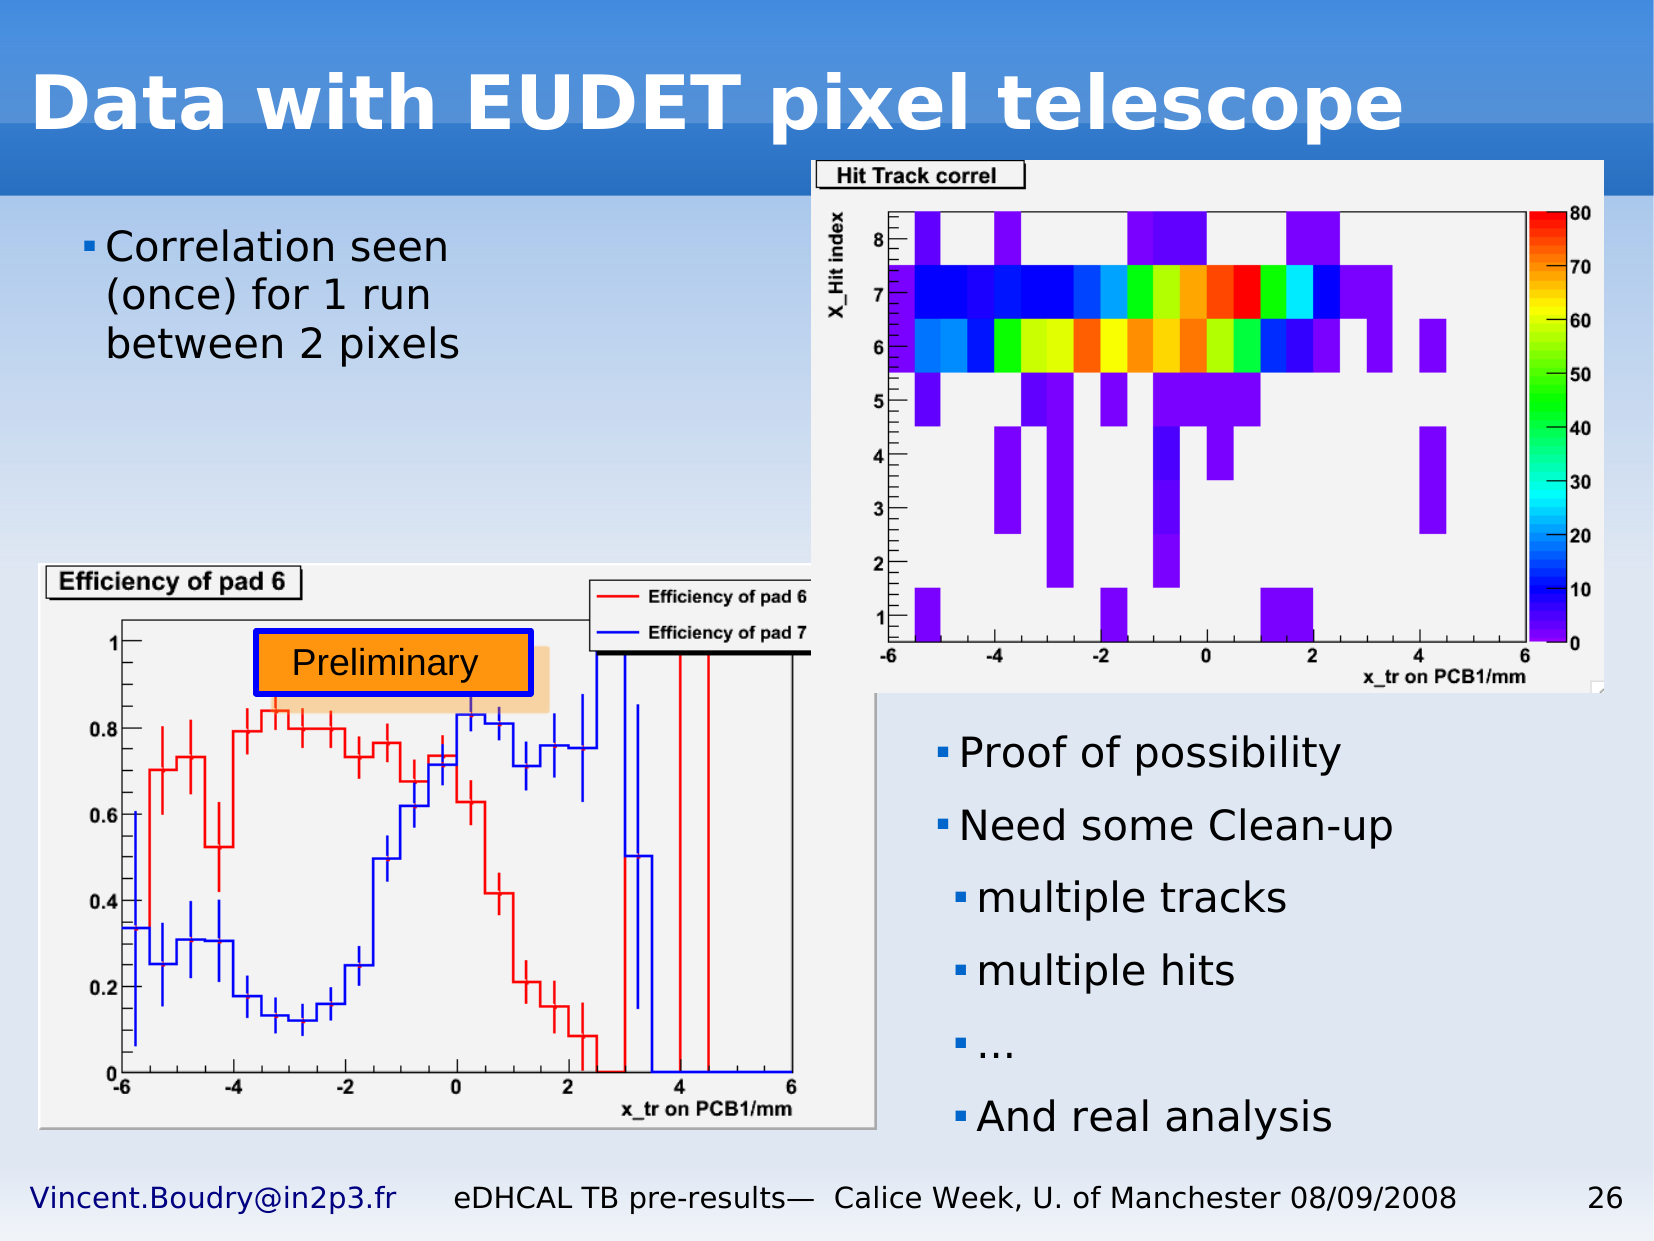

# Data with EUDET pixel telescope
Correlation seen (once) for 1 run between 2 pixels
Preliminary
Proof of possibility
Need some Clean-up
multiple tracks
multiple hits
...
And real analysis
eDHCAL TB pre-results— Calice Week, U. of Manchester 08/09/2008
26